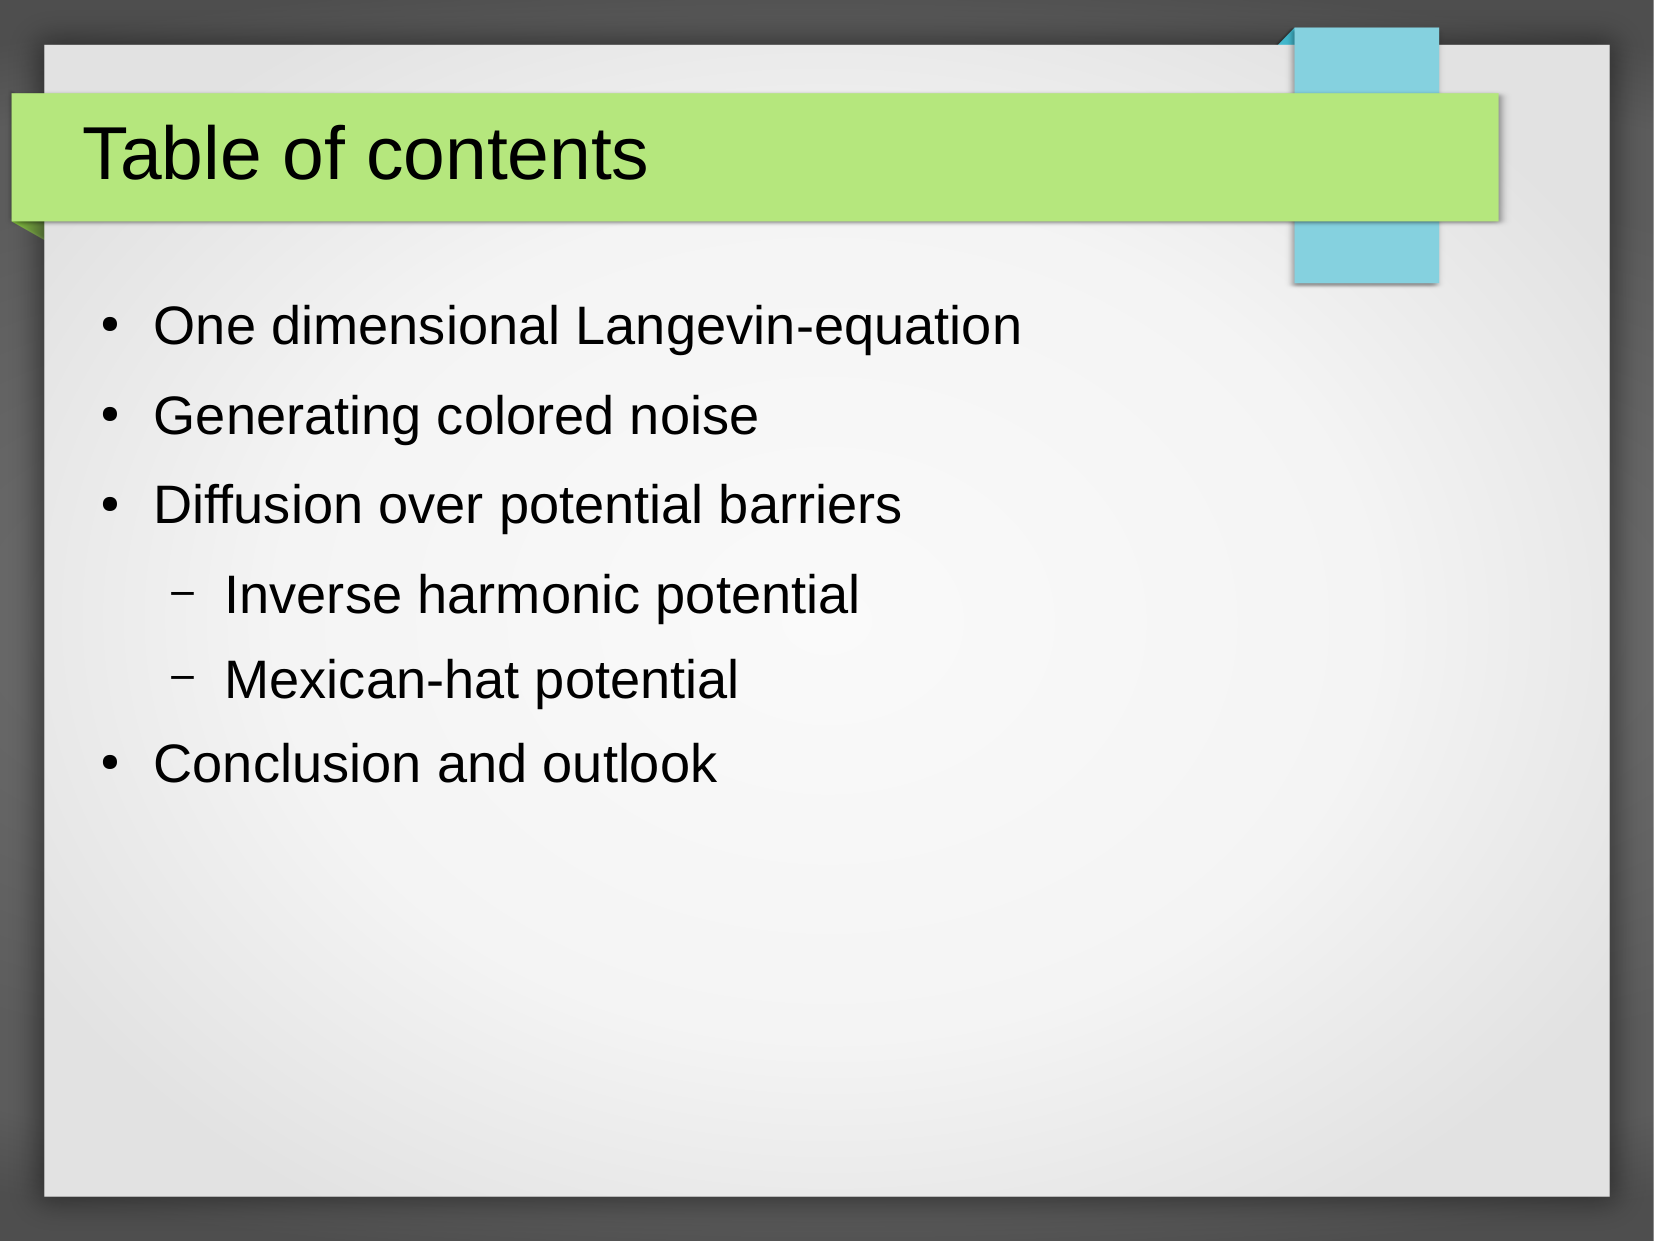

# Table of contents
One dimensional Langevin-equation
Generating colored noise
Diffusion over potential barriers
Inverse harmonic potential
Mexican-hat potential
Conclusion and outlook